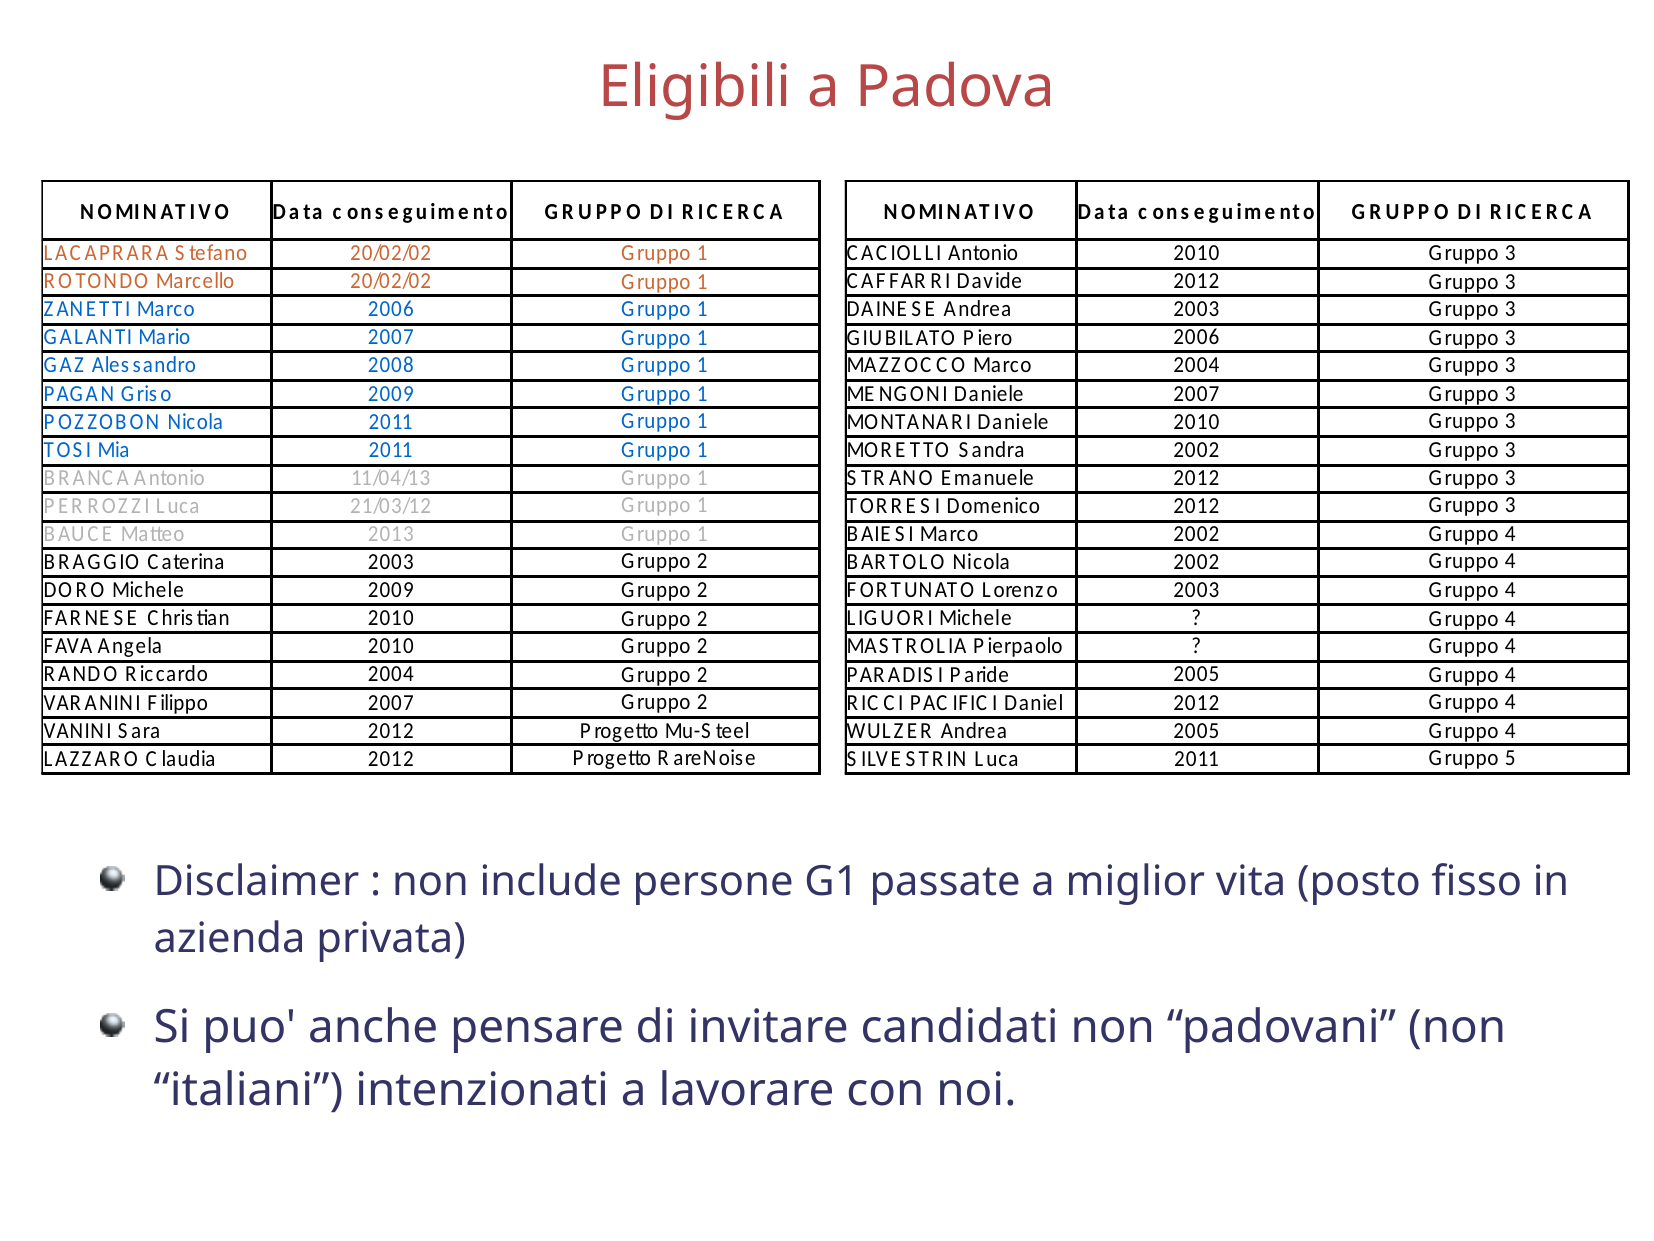

# Eligibili a Padova
Disclaimer : non include persone G1 passate a miglior vita (posto fisso in azienda privata)
Si puo' anche pensare di invitare candidati non “padovani” (non “italiani”) intenzionati a lavorare con noi.